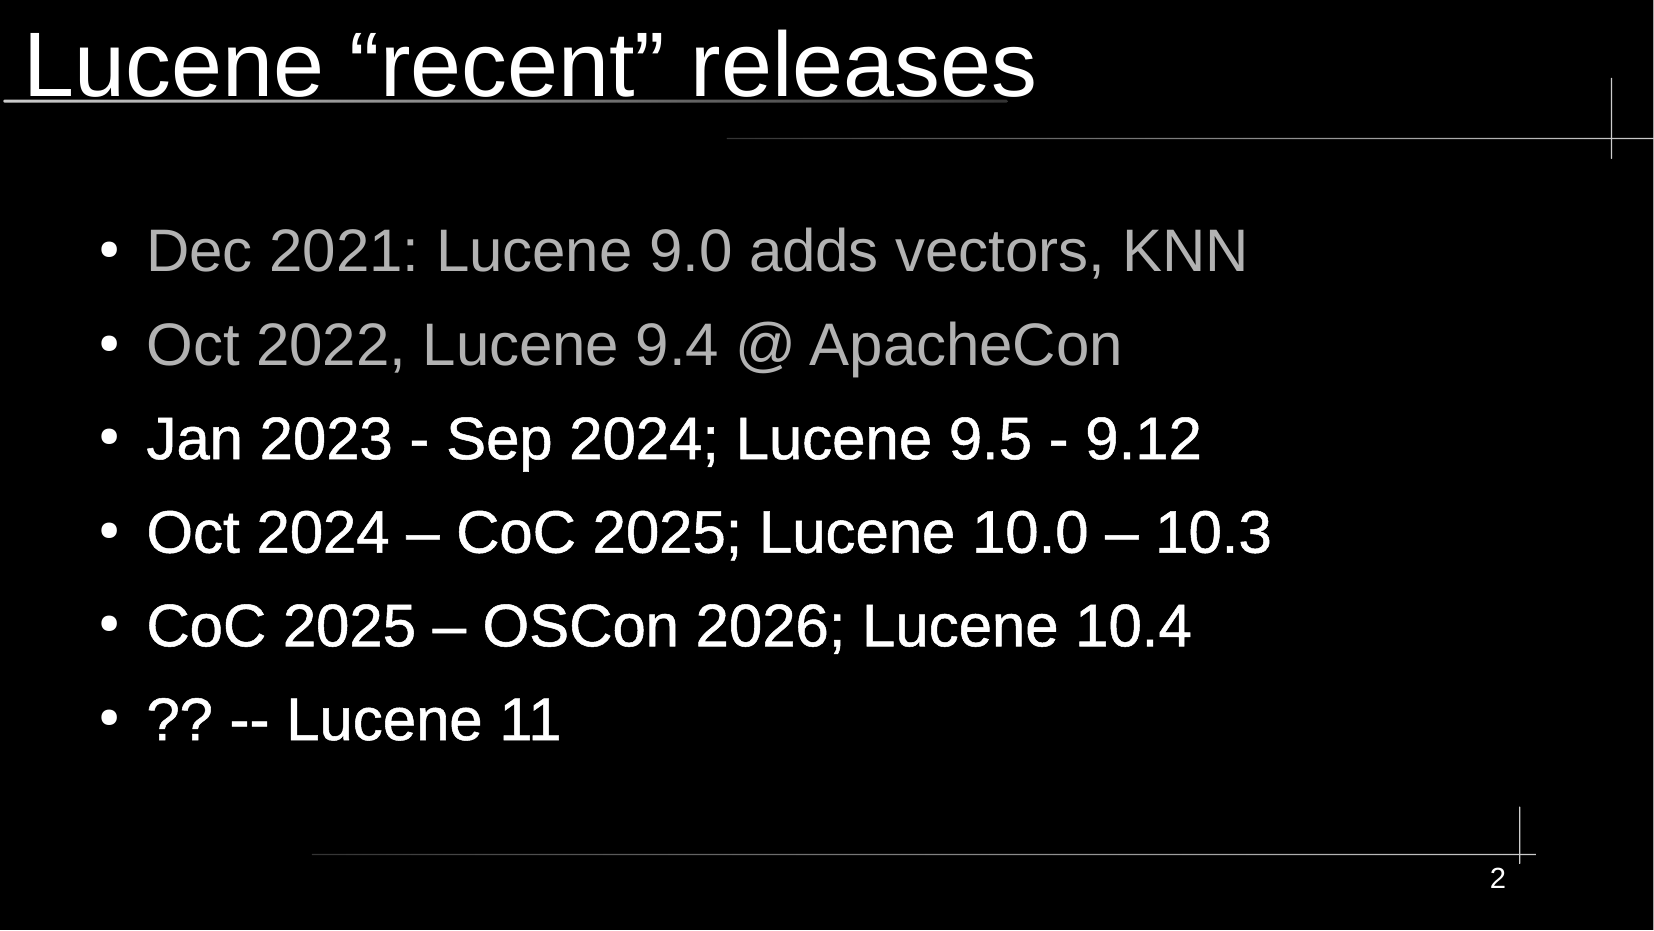

# Lucene “recent” releases
Dec 2021: Lucene 9.0 adds vectors, KNN
Oct 2022, Lucene 9.4 @ ApacheCon
Jan 2023 - Sep 2024; Lucene 9.5 - 9.12
Oct 2024 – CoC 2025; Lucene 10.0 – 10.3
CoC 2025 – OSCon 2026; Lucene 10.4
?? -- Lucene 11
2